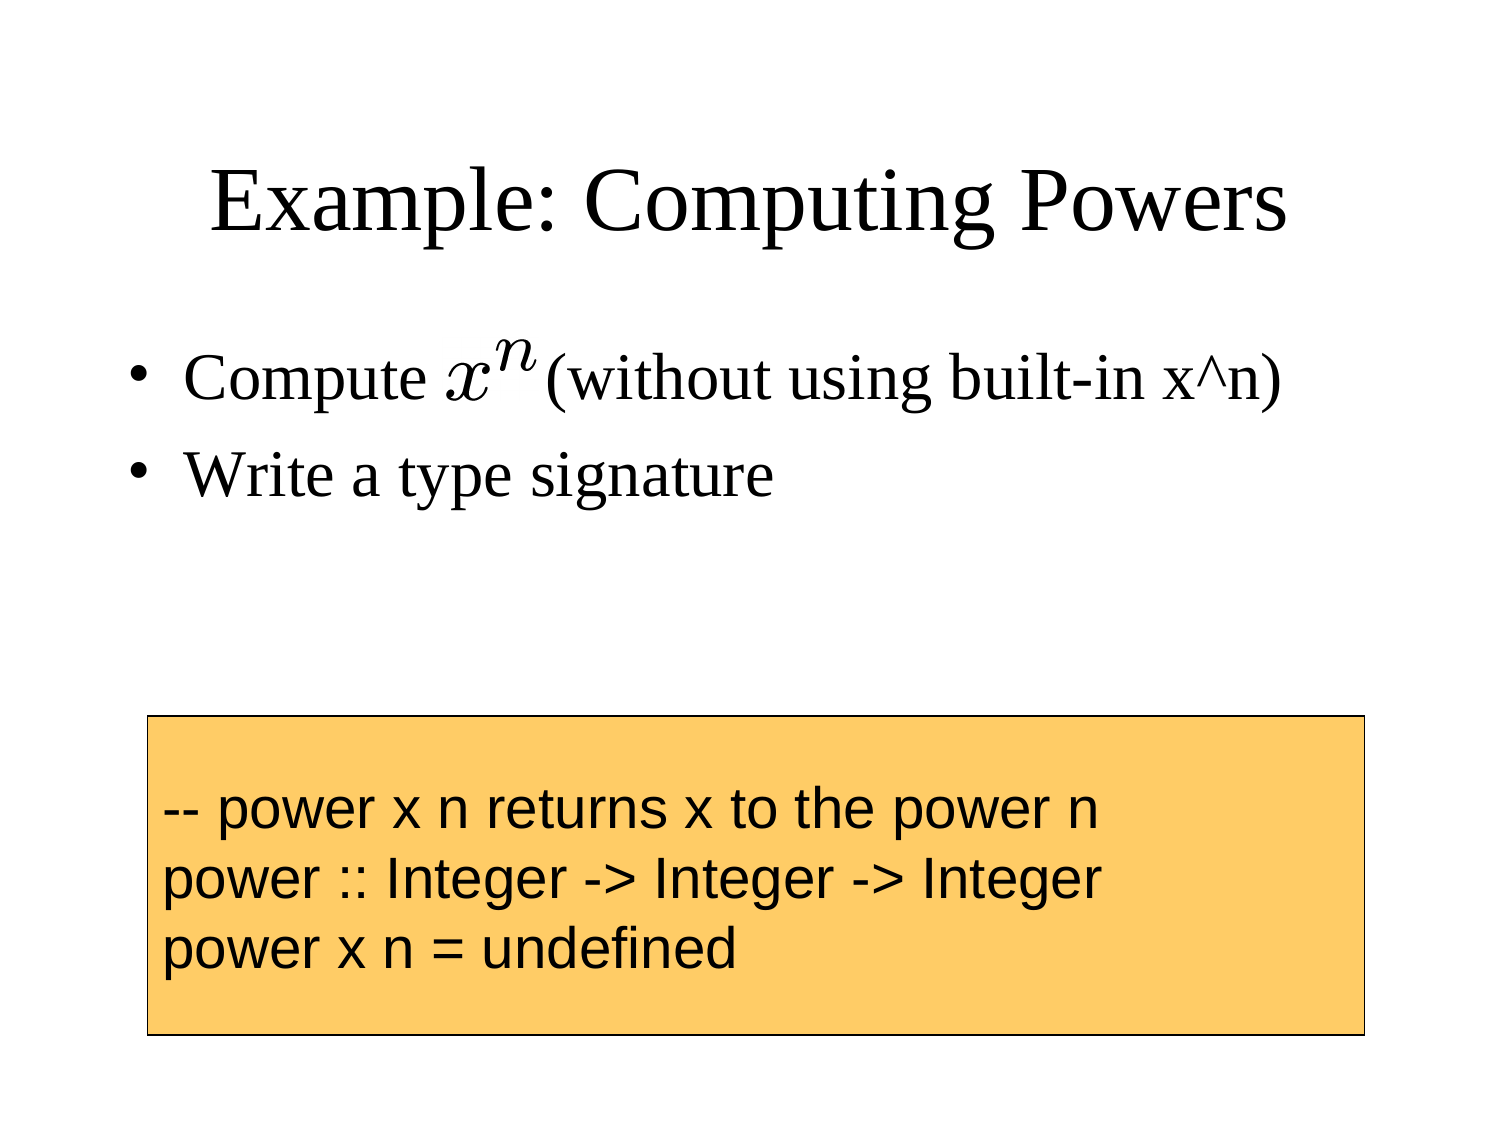

# Example: Computing Powers
Compute (without using built-in x^n)
Write a type signature
-- power x n returns x to the power n
power :: Integer -> Integer -> Integer
power x n = undefined